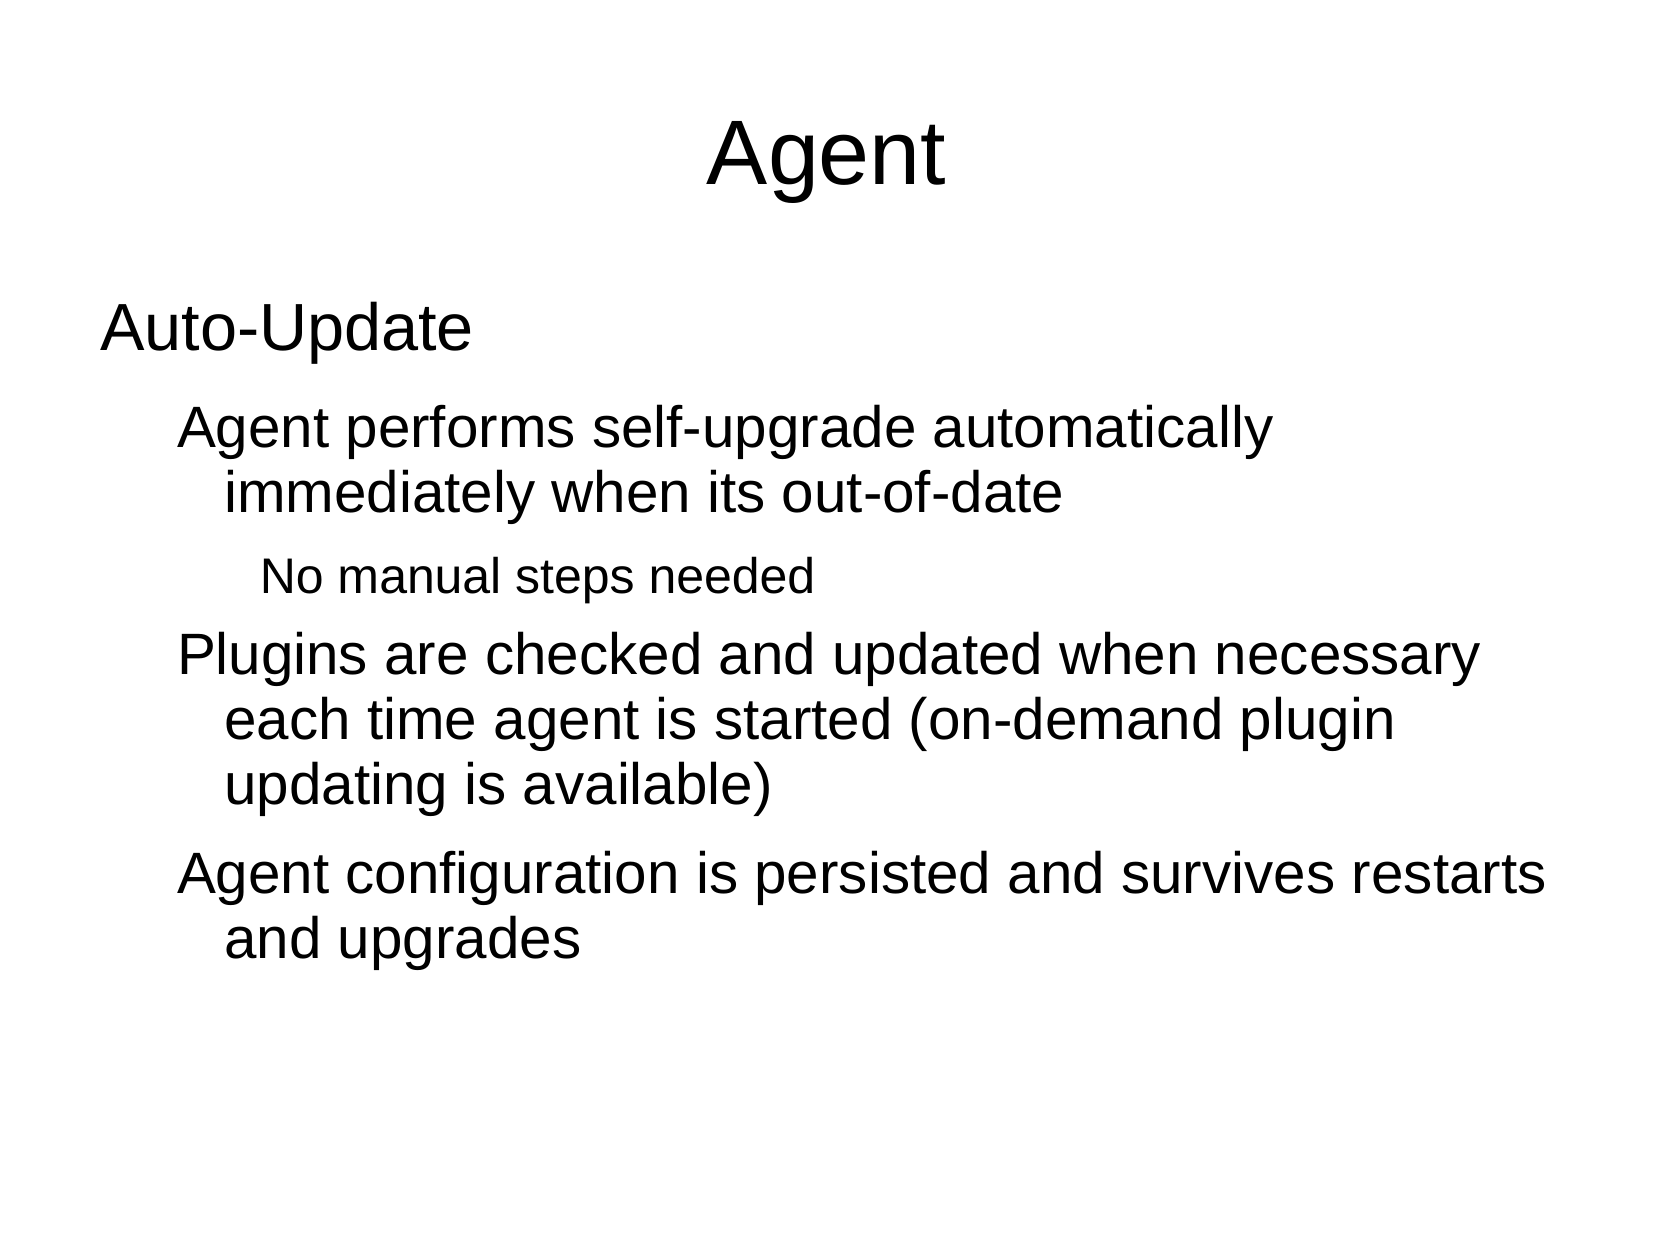

# Agent
Auto-Update
Agent performs self-upgrade automatically immediately when its out-of-date
No manual steps needed
Plugins are checked and updated when necessary each time agent is started (on-demand plugin updating is available)
Agent configuration is persisted and survives restarts and upgrades